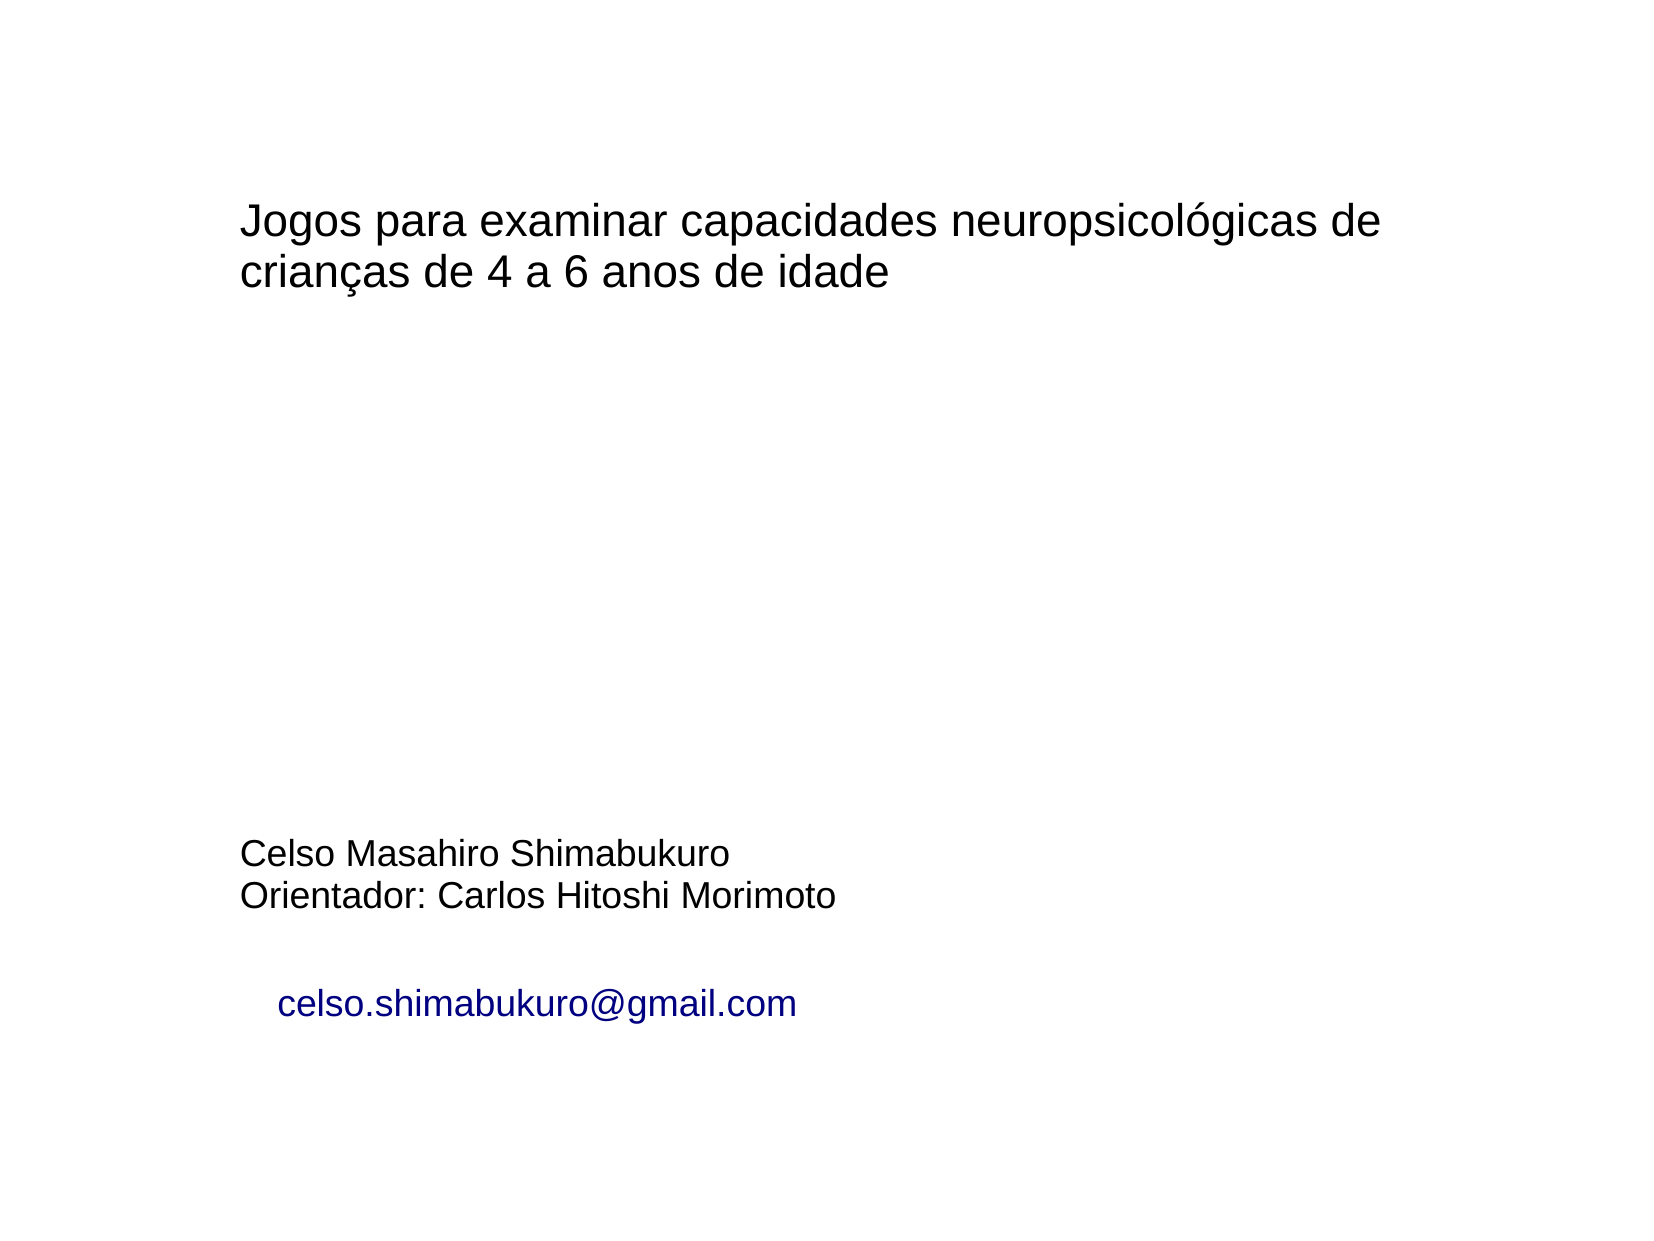

Jogos para examinar capacidades neuropsicológicas de crianças de 4 a 6 anos de idade
Celso Masahiro Shimabukuro
Orientador: Carlos Hitoshi Morimoto
celso.shimabukuro@gmail.com